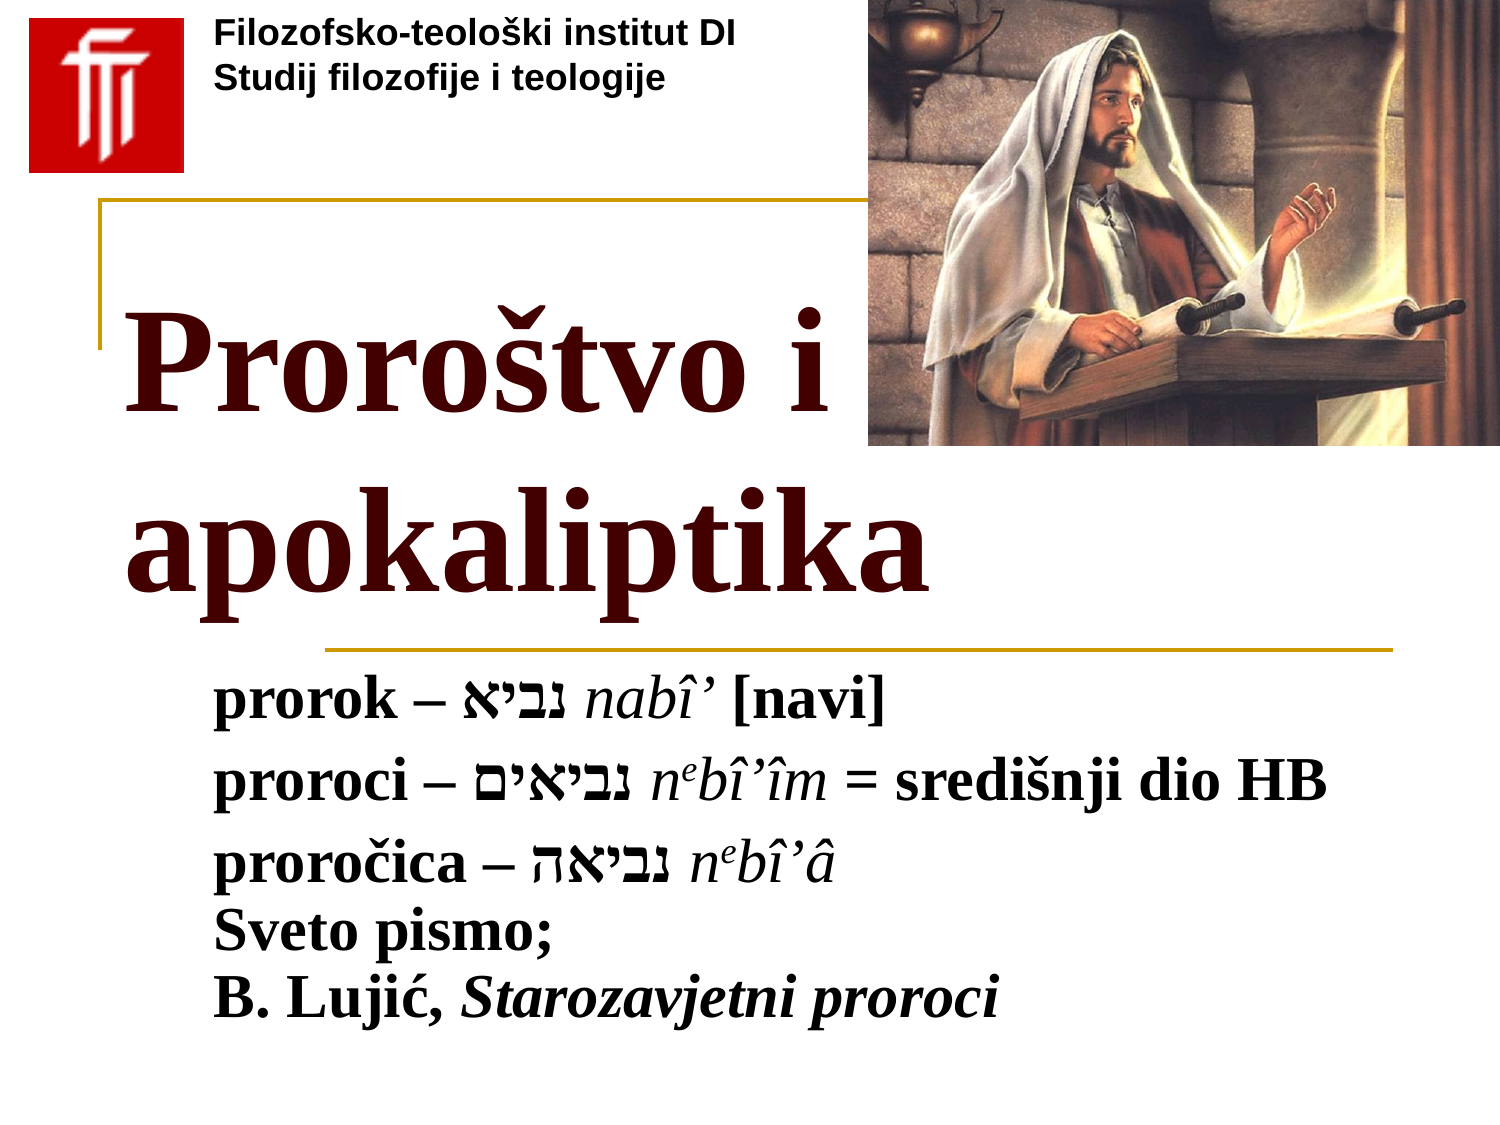

Filozofsko-teološki institut DI
Studij filozofije i teologije
# Proroštvo i apokaliptika
prorok – נביא nabî’ [navi]
proroci – נביאים nebî’îm = središnji dio HB
proročica – נביאה nebî’â
Sveto pismo;
B. Lujić, Starozavjetni proroci